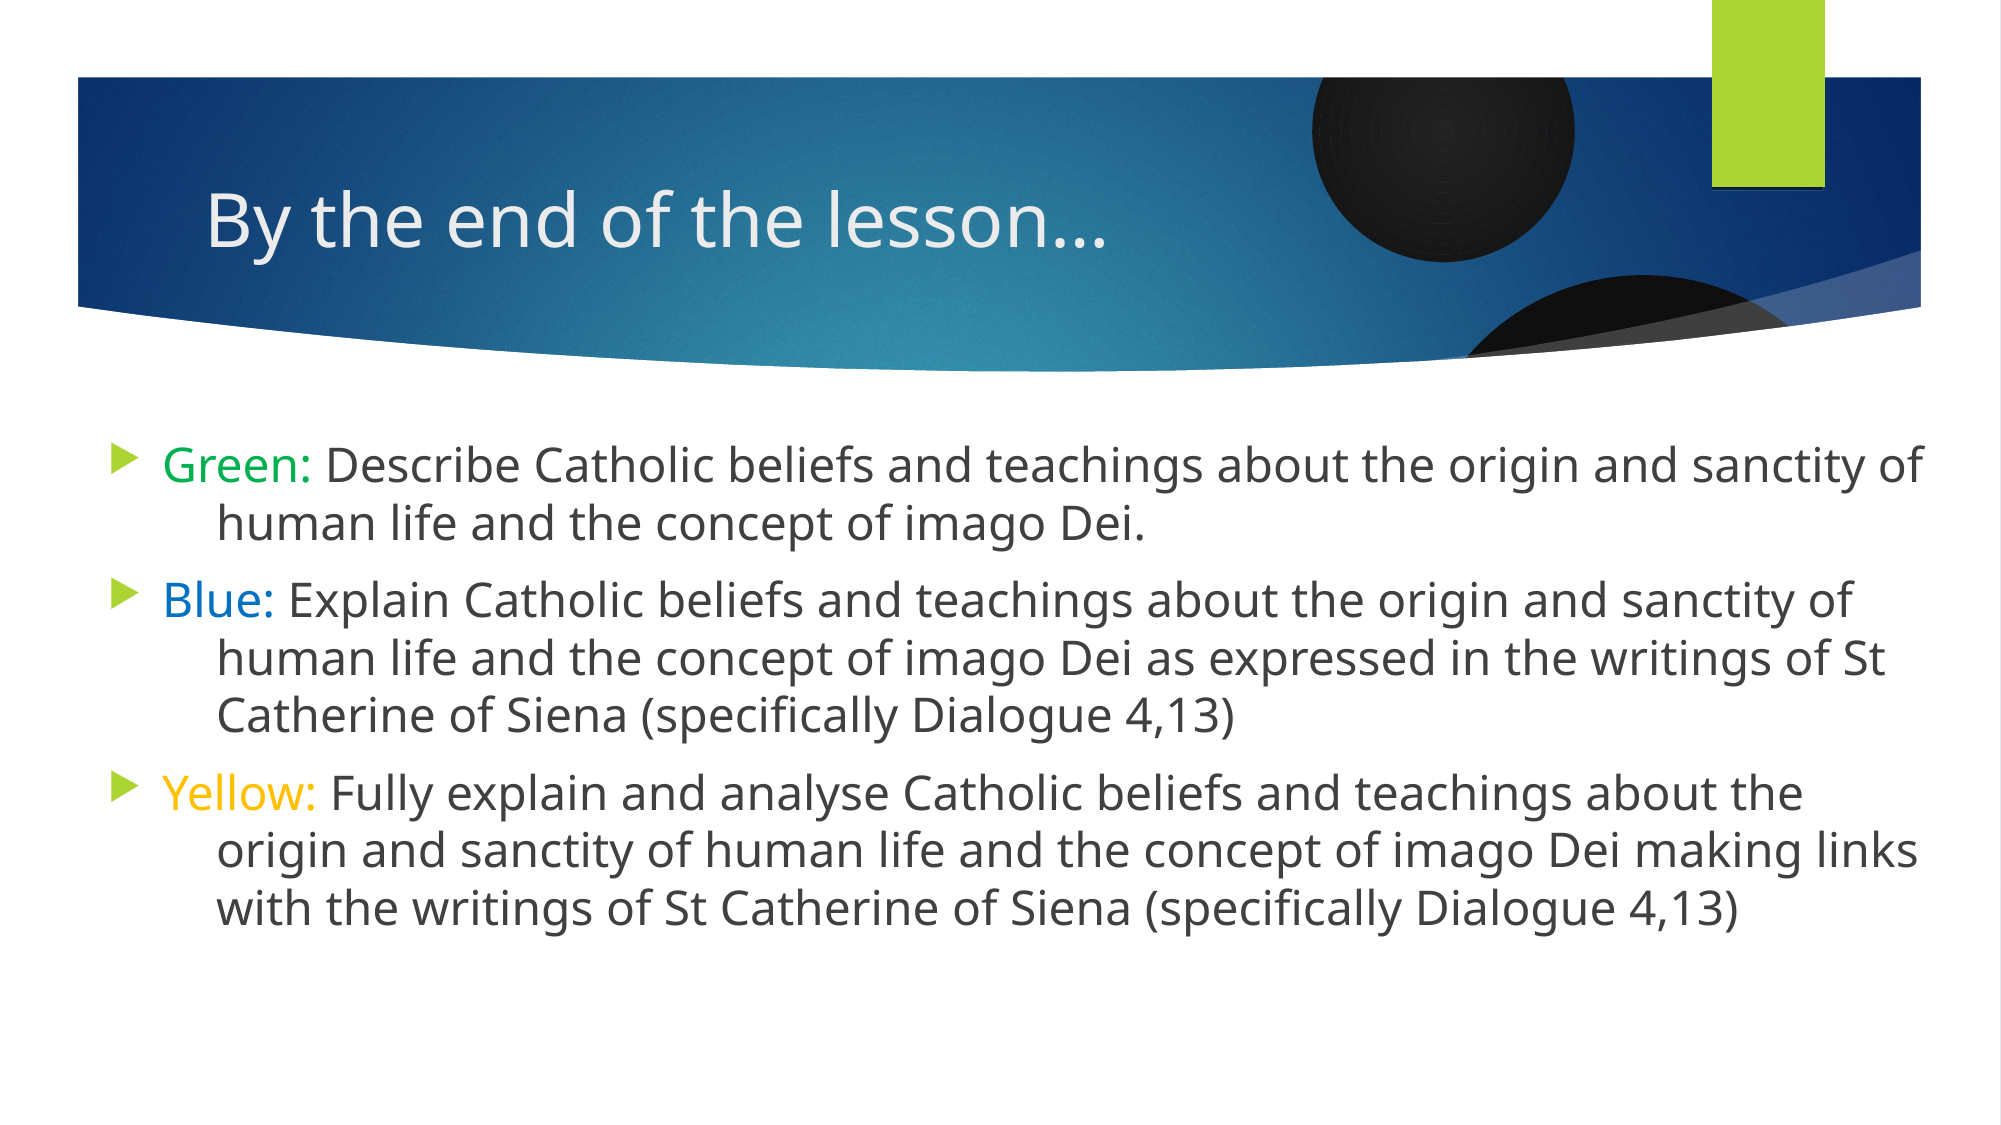

# By the end of the lesson…
Green: Describe Catholic beliefs and teachings about the origin and sanctity of human life and the concept of imago Dei.
Blue: Explain Catholic beliefs and teachings about the origin and sanctity of human life and the concept of imago Dei as expressed in the writings of St Catherine of Siena (specifically Dialogue 4,13)
Yellow: Fully explain and analyse Catholic beliefs and teachings about the origin and sanctity of human life and the concept of imago Dei making links with the writings of St Catherine of Siena (specifically Dialogue 4,13)